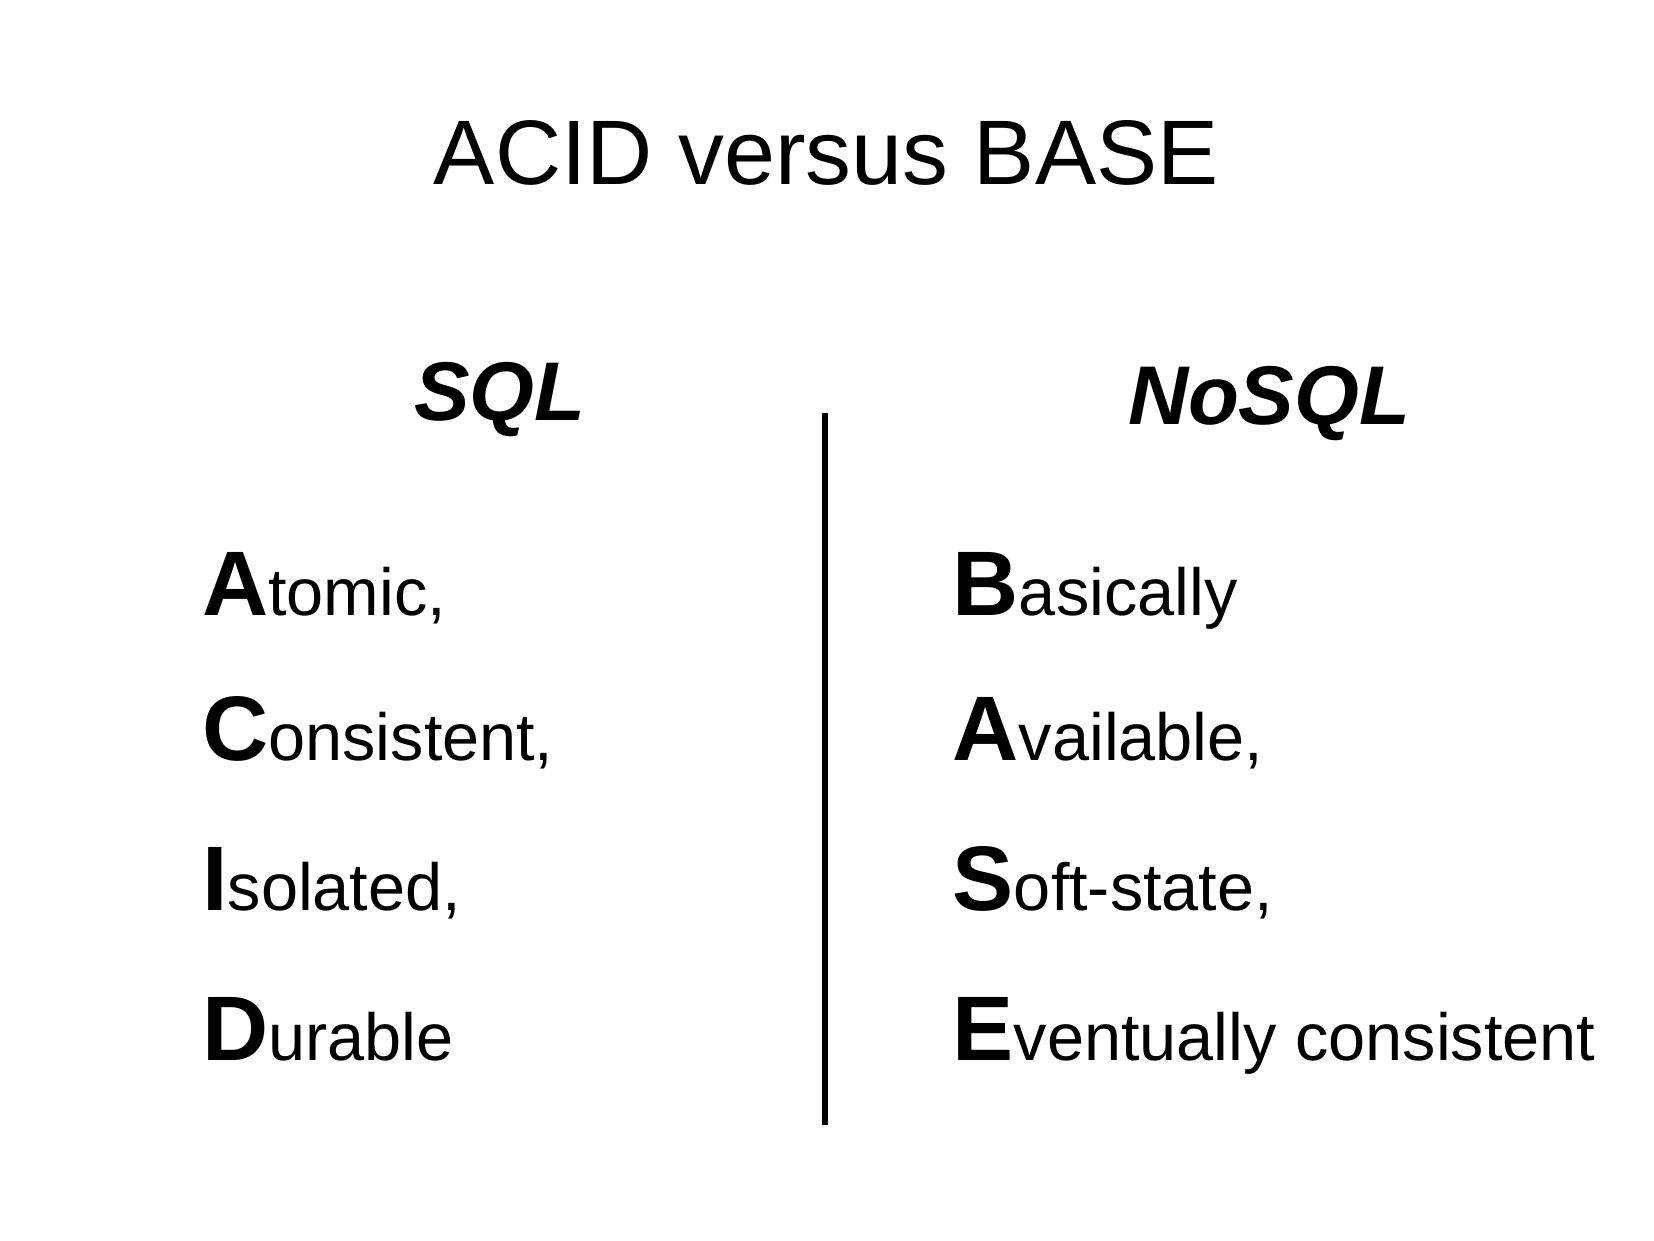

# ACID versus BASE
SQL
NoSQL
Atomic,
Basically
Consistent,
Available,
Isolated,
Soft-state,
Durable
Eventually consistent